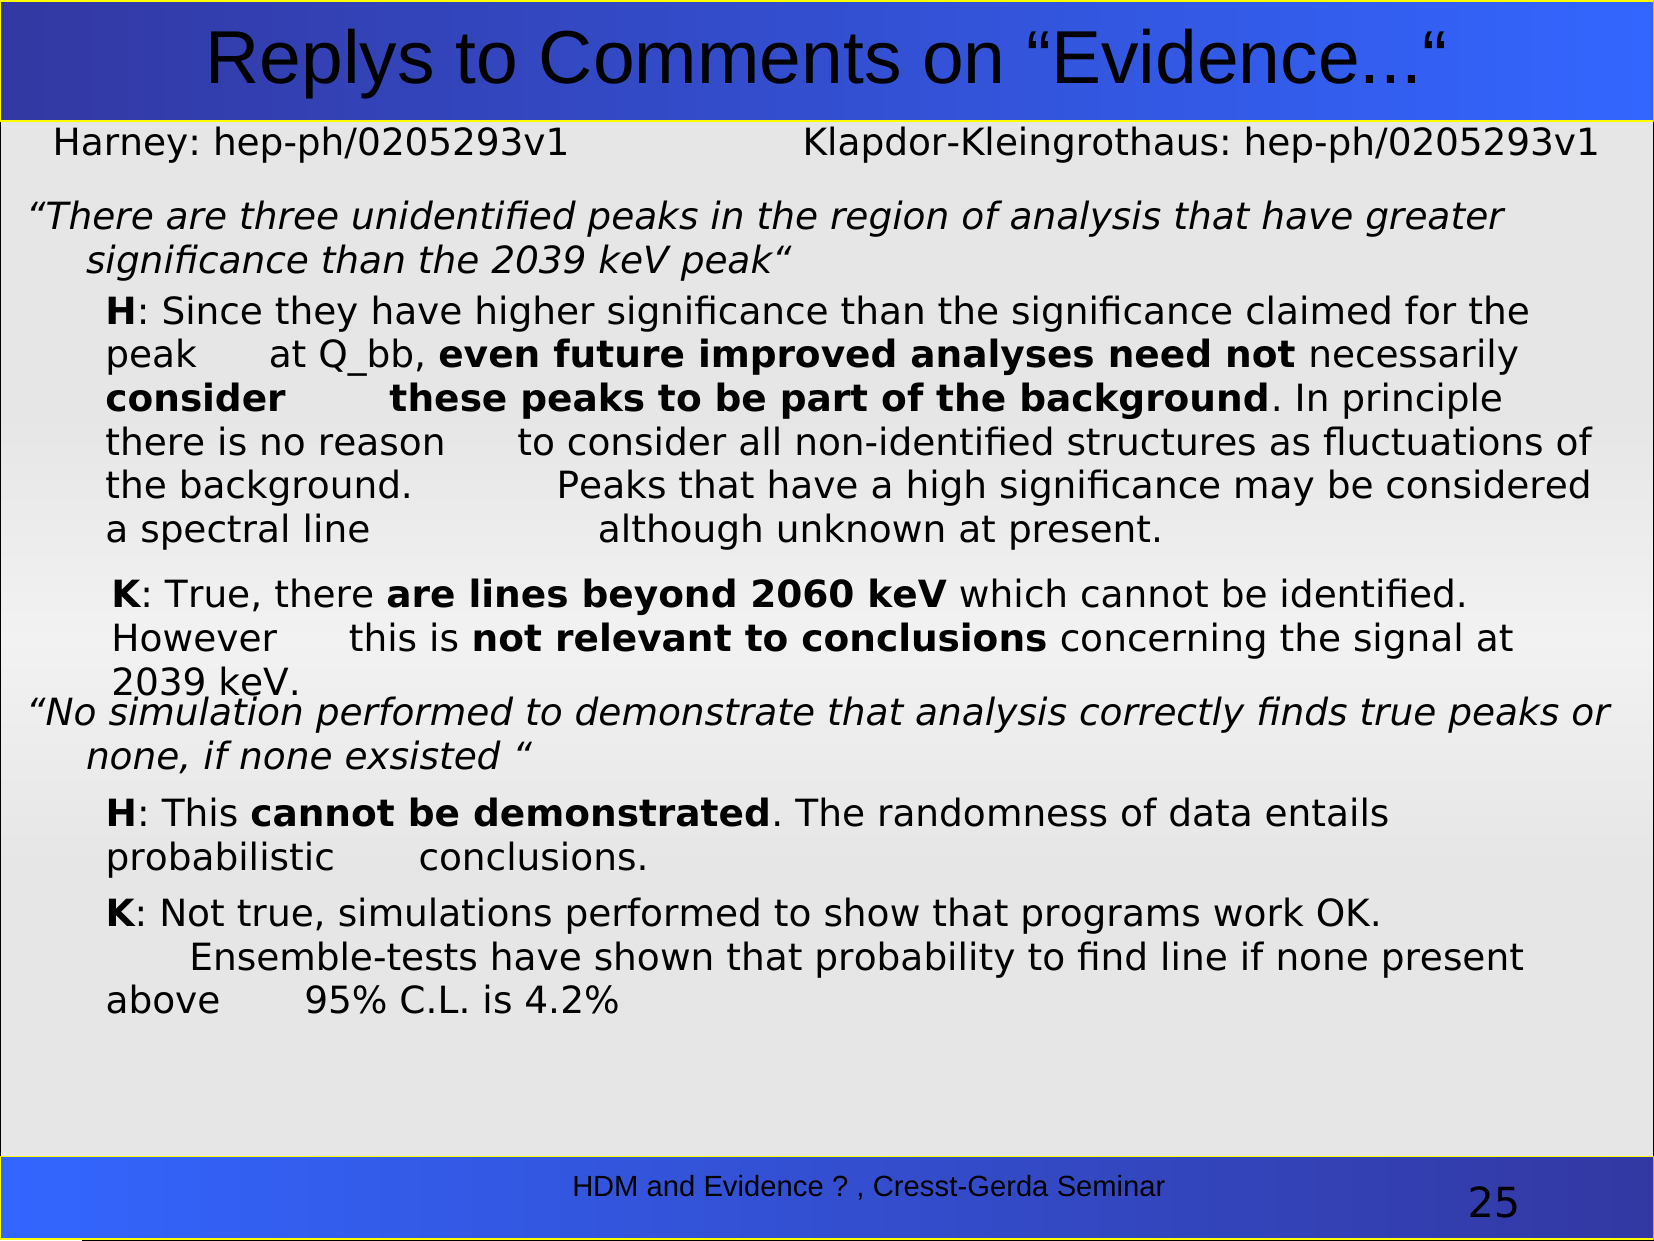

# Replys to Comments on “Evidence...“
Harney: hep-ph/0205293v1				Klapdor-Kleingrothaus: hep-ph/0205293v1
 “There are three unidentified peaks in the region of analysis that have greater significance than the 2039 keV peak“
H: Since they have higher significance than the significance claimed for the peak at Q_bb, even future improved analyses need not necessarily consider these peaks to be part of the background. In principle there is no reason to consider all non-identified structures as fluctuations of the background. Peaks that have a high significance may be considered a spectral line although unknown at present.
K: True, there are lines beyond 2060 keV which cannot be identified. However this is not relevant to conclusions concerning the signal at 2039 keV.
 “No simulation performed to demonstrate that analysis correctly finds true peaks or none, if none exsisted “
H: This cannot be demonstrated. The randomness of data entails probabilistic conclusions.
K: Not true, simulations performed to show that programs work OK. Ensemble-tests have shown that probability to find line if none present above 95% C.L. is 4.2%
25